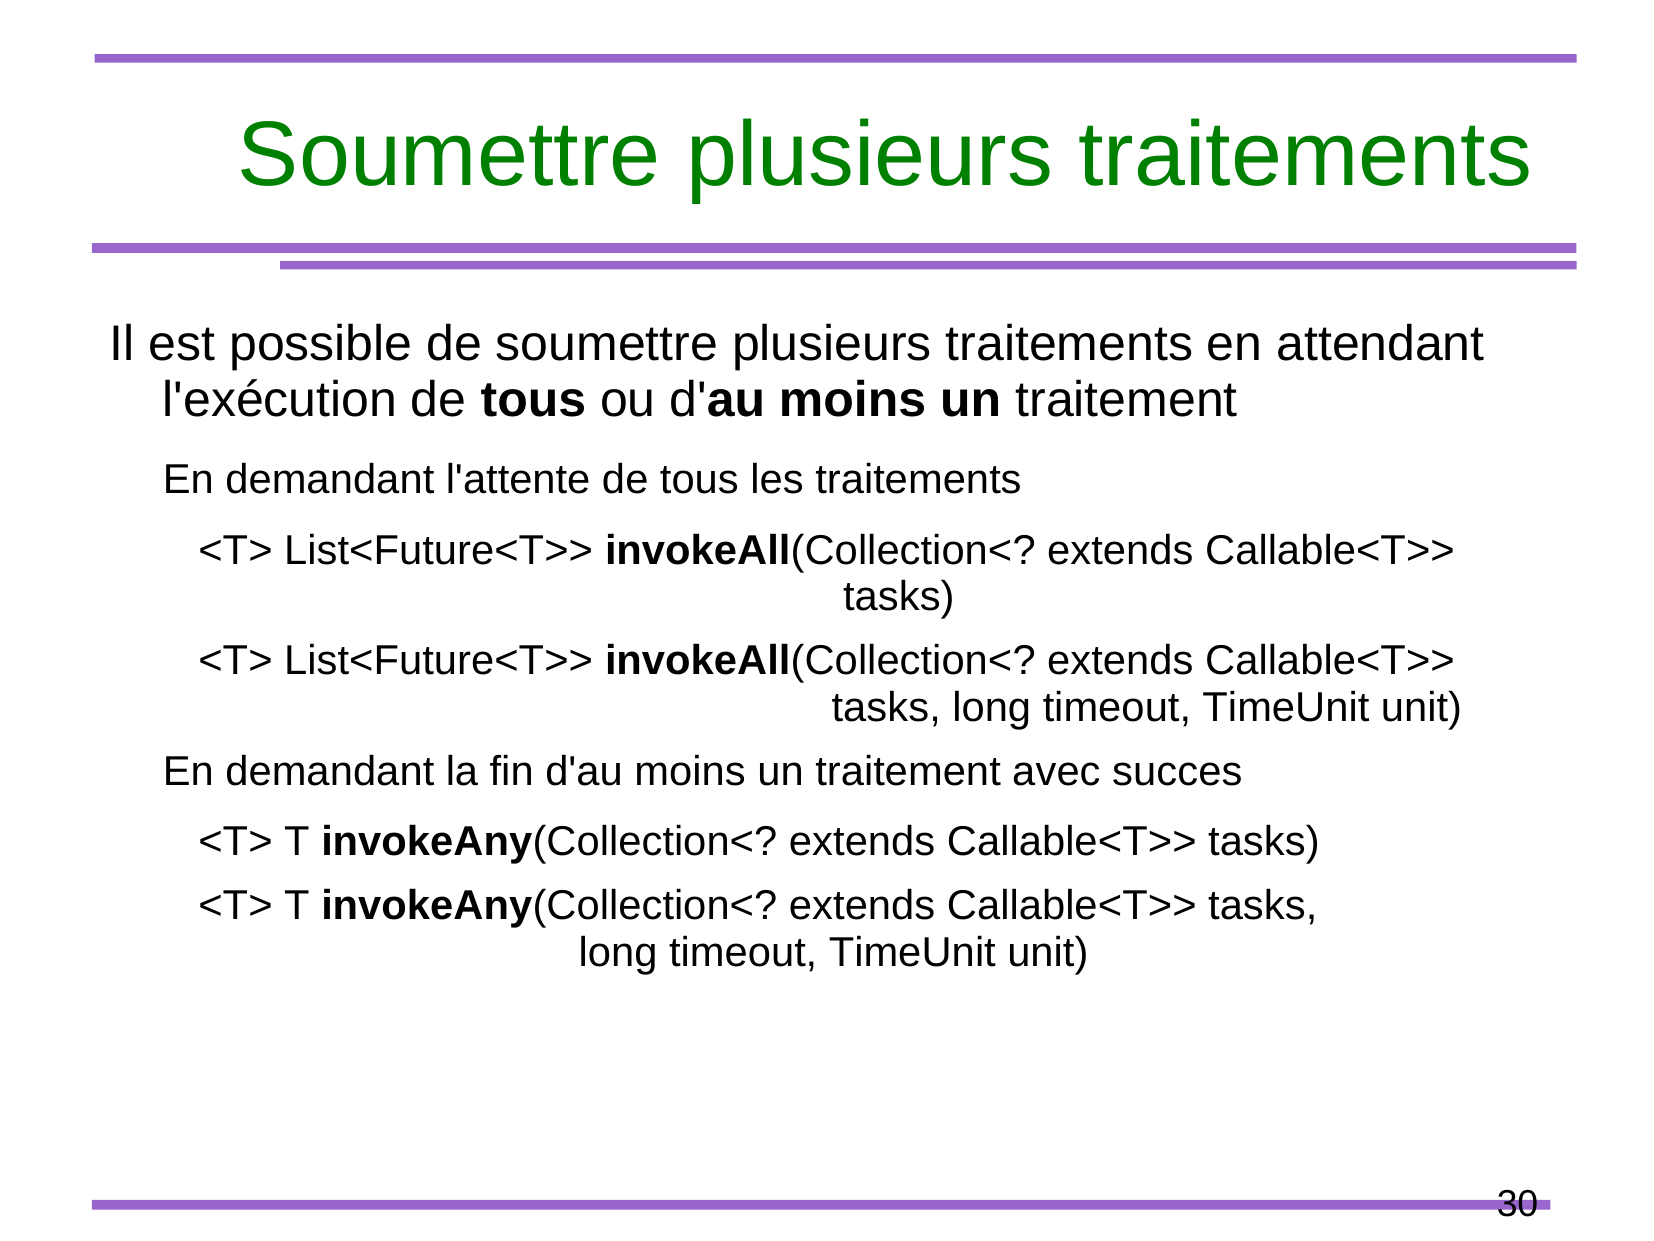

# Soumettre plusieurs traitements
Il est possible de soumettre plusieurs traitements en attendant l'exécution de tous ou d'au moins un traitement
En demandant l'attente de tous les traitements
<T> List<Future<T>> invokeAll(Collection<? extends Callable<T>>
 tasks)
<T> List<Future<T>> invokeAll(Collection<? extends Callable<T>>
 tasks, long timeout, TimeUnit unit)
En demandant la fin d'au moins un traitement avec succes
<T> T invokeAny(Collection<? extends Callable<T>> tasks)
<T> T invokeAny(Collection<? extends Callable<T>> tasks,
 long timeout, TimeUnit unit)